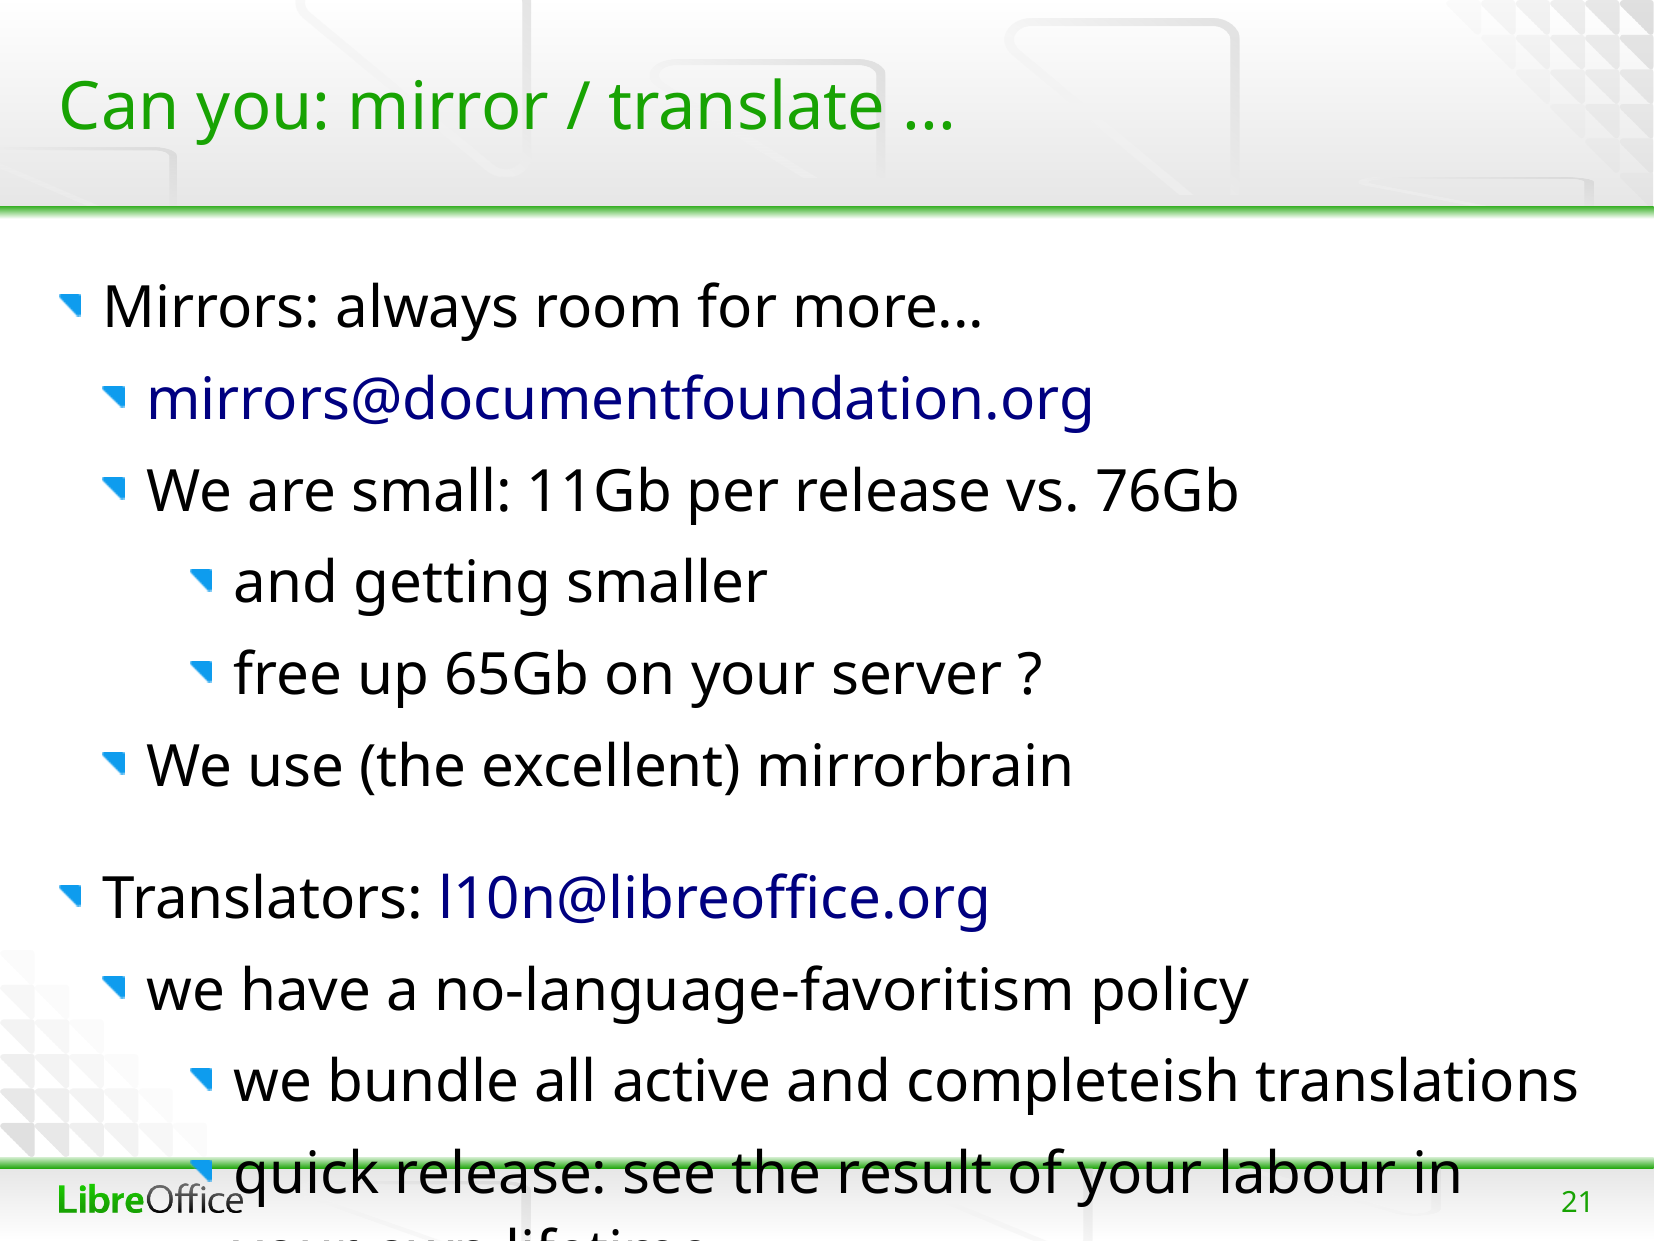

# Can you: mirror / translate ...
Mirrors: always room for more...
mirrors@documentfoundation.org
We are small: 11Gb per release vs. 76Gb
and getting smaller
free up 65Gb on your server ?
We use (the excellent) mirrorbrain
Translators: l10n@libreoffice.org
we have a no-language-favoritism policy
we bundle all active and completeish translations
quick release: see the result of your labour in your own lifetime
21